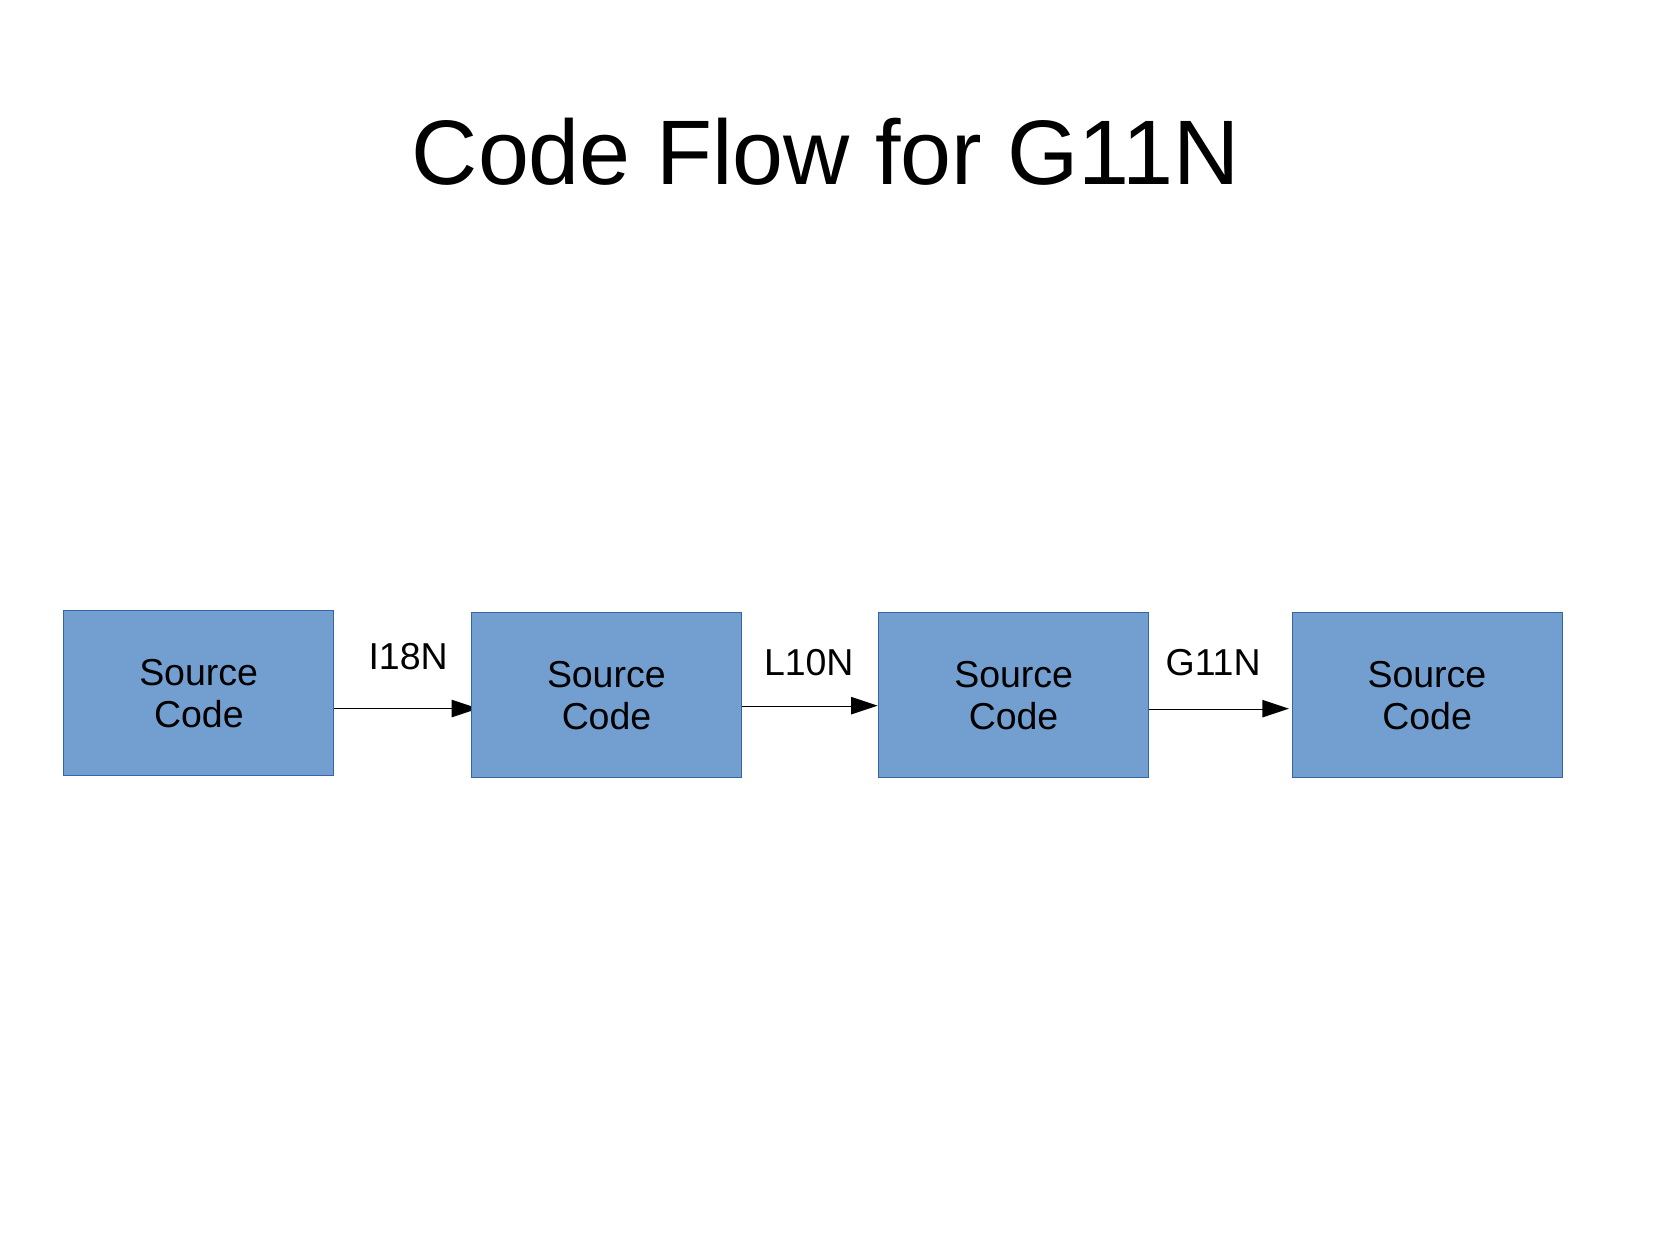

# Code Flow for G11N
Source
Code
Source
Code
Source
Code
Source
Code
I18N
L10N
G11N